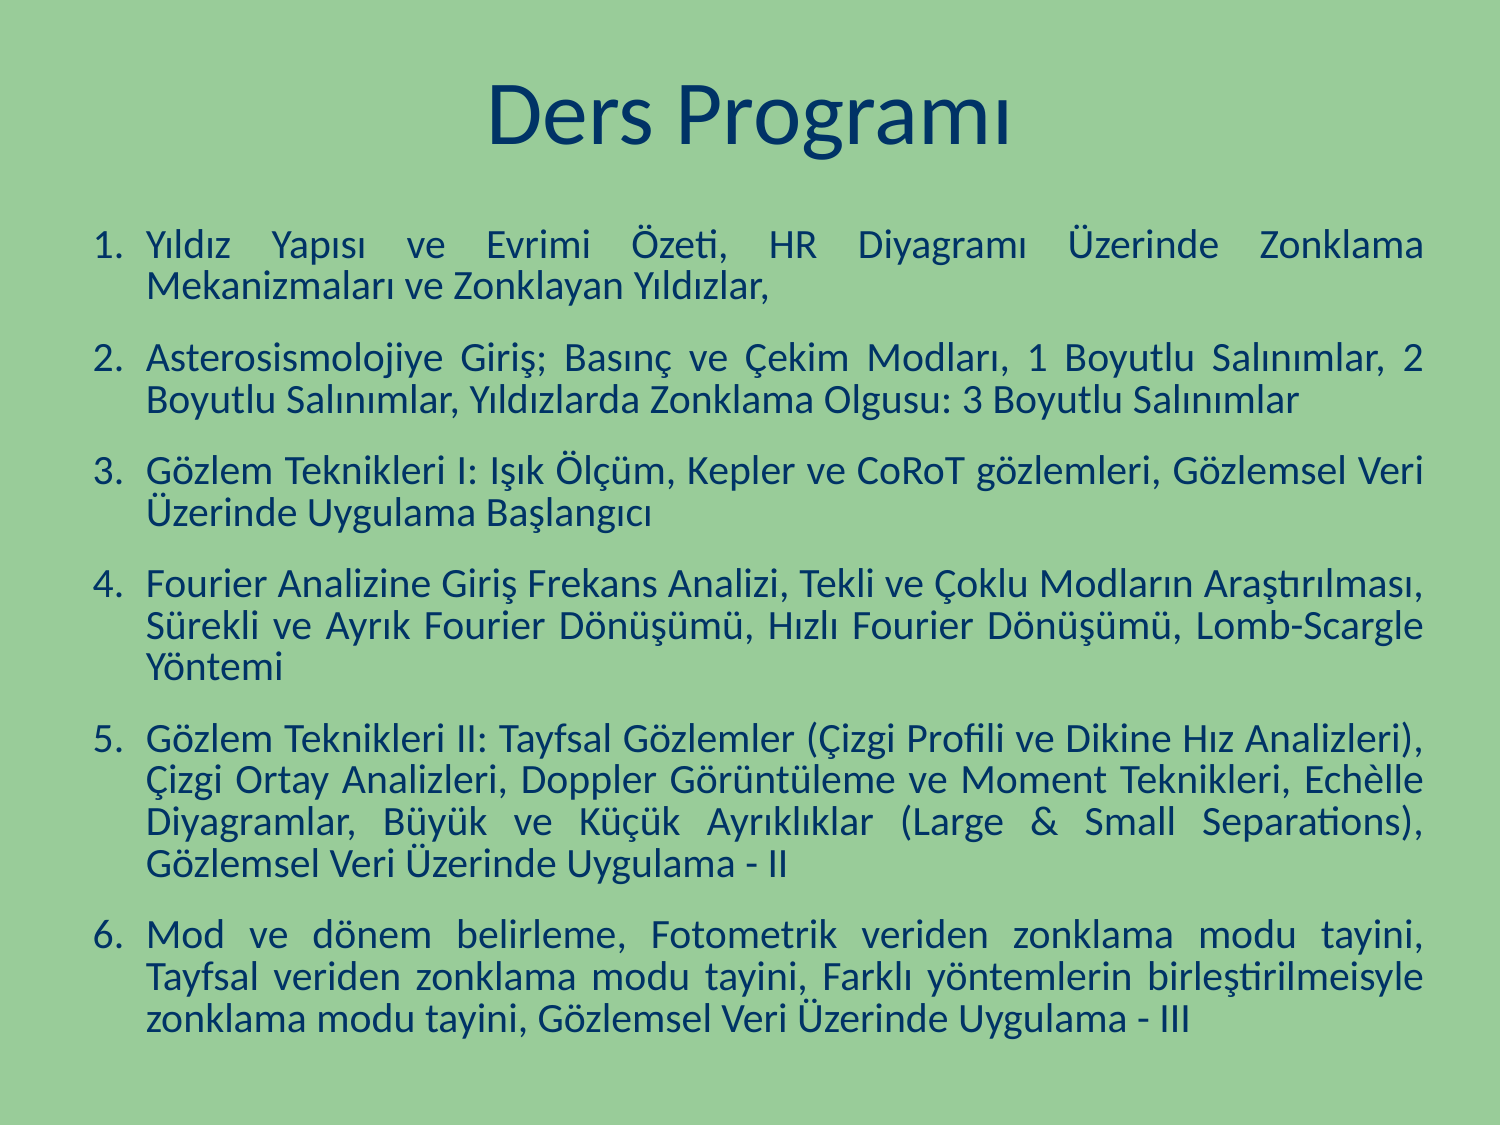

# Ders Programı
Yıldız Yapısı ve Evrimi Özeti, HR Diyagramı Üzerinde Zonklama Mekanizmaları ve Zonklayan Yıldızlar,
Asterosismolojiye Giriş; Basınç ve Çekim Modları, 1 Boyutlu Salınımlar, 2 Boyutlu Salınımlar, Yıldızlarda Zonklama Olgusu: 3 Boyutlu Salınımlar
Gözlem Teknikleri I: Işık Ölçüm, Kepler ve CoRoT gözlemleri, Gözlemsel Veri Üzerinde Uygulama Başlangıcı
Fourier Analizine Giriş Frekans Analizi, Tekli ve Çoklu Modların Araştırılması, Sürekli ve Ayrık Fourier Dönüşümü, Hızlı Fourier Dönüşümü, Lomb-Scargle Yöntemi
Gözlem Teknikleri II: Tayfsal Gözlemler (Çizgi Profili ve Dikine Hız Analizleri), Çizgi Ortay Analizleri, Doppler Görüntüleme ve Moment Teknikleri, Echèlle Diyagramlar, Büyük ve Küçük Ayrıklıklar (Large & Small Separations), Gözlemsel Veri Üzerinde Uygulama - II
Mod ve dönem belirleme, Fotometrik veriden zonklama modu tayini, Tayfsal veriden zonklama modu tayini, Farklı yöntemlerin birleştirilmeisyle zonklama modu tayini, Gözlemsel Veri Üzerinde Uygulama - III